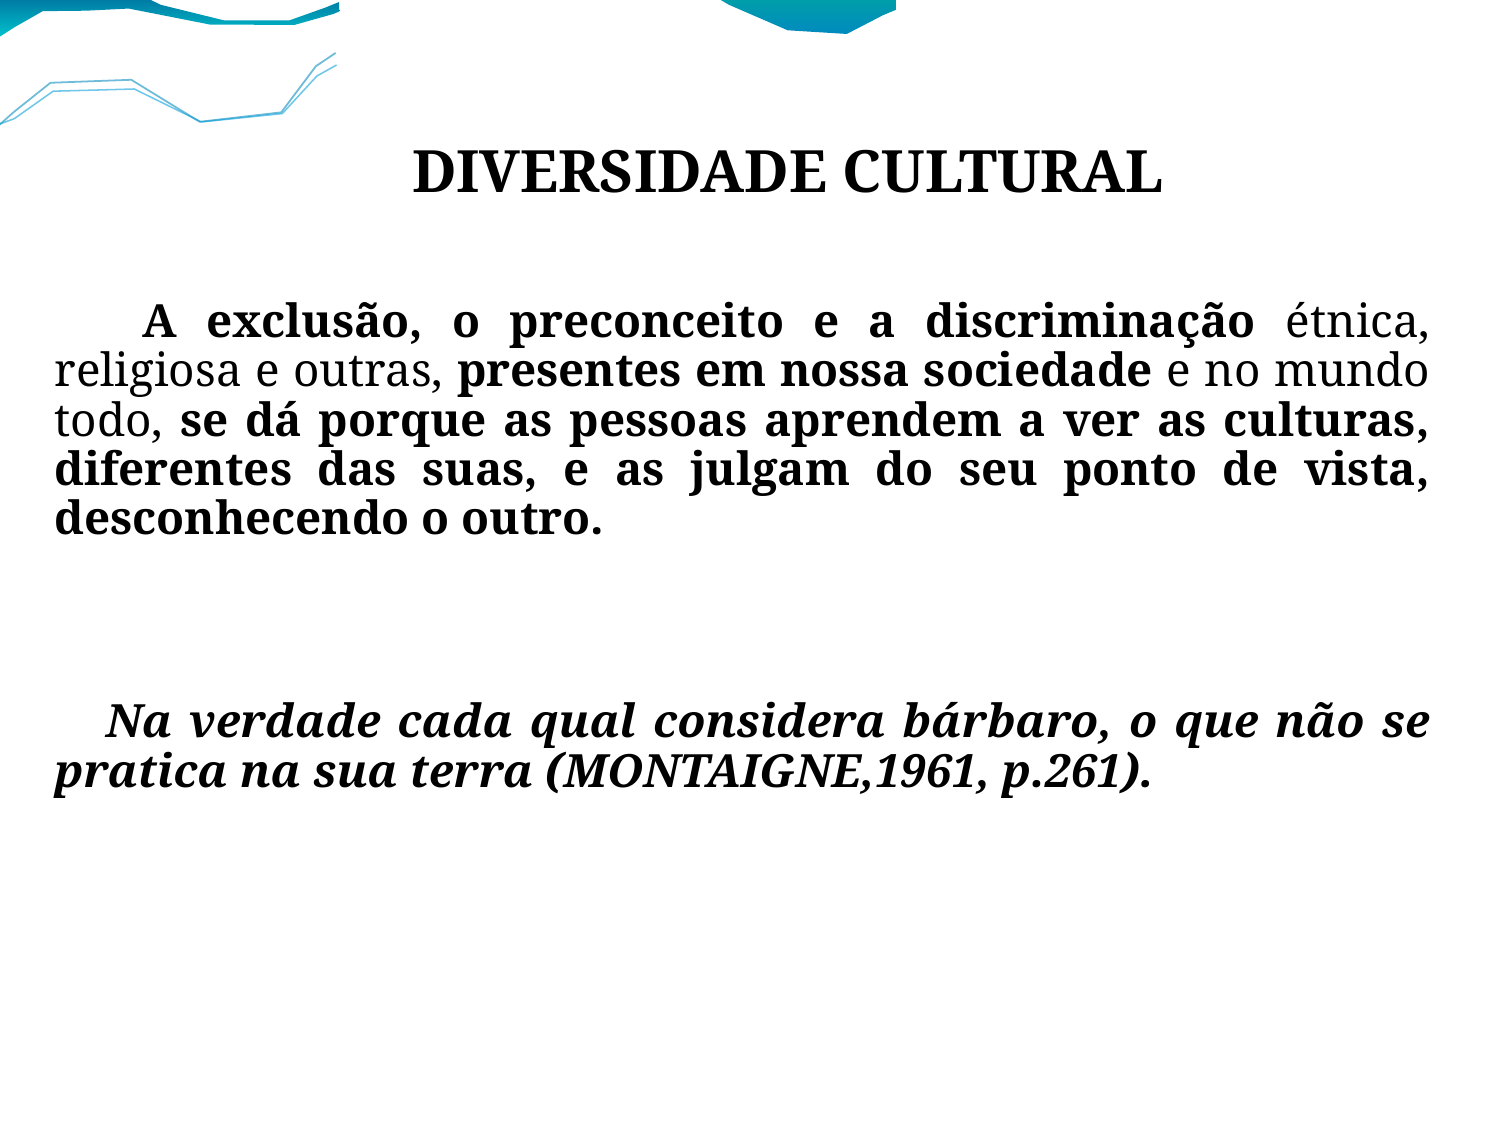

DIVERSIDADE CULTURAL
# A exclusão, o preconceito e a discriminação étnica, religiosa e outras, presentes em nossa sociedade e no mundo todo, se dá porque as pessoas aprendem a ver as culturas, diferentes das suas, e as julgam do seu ponto de vista, desconhecendo o outro.
 Na verdade cada qual considera bárbaro, o que não se pratica na sua terra (MONTAIGNE,1961, p.261).